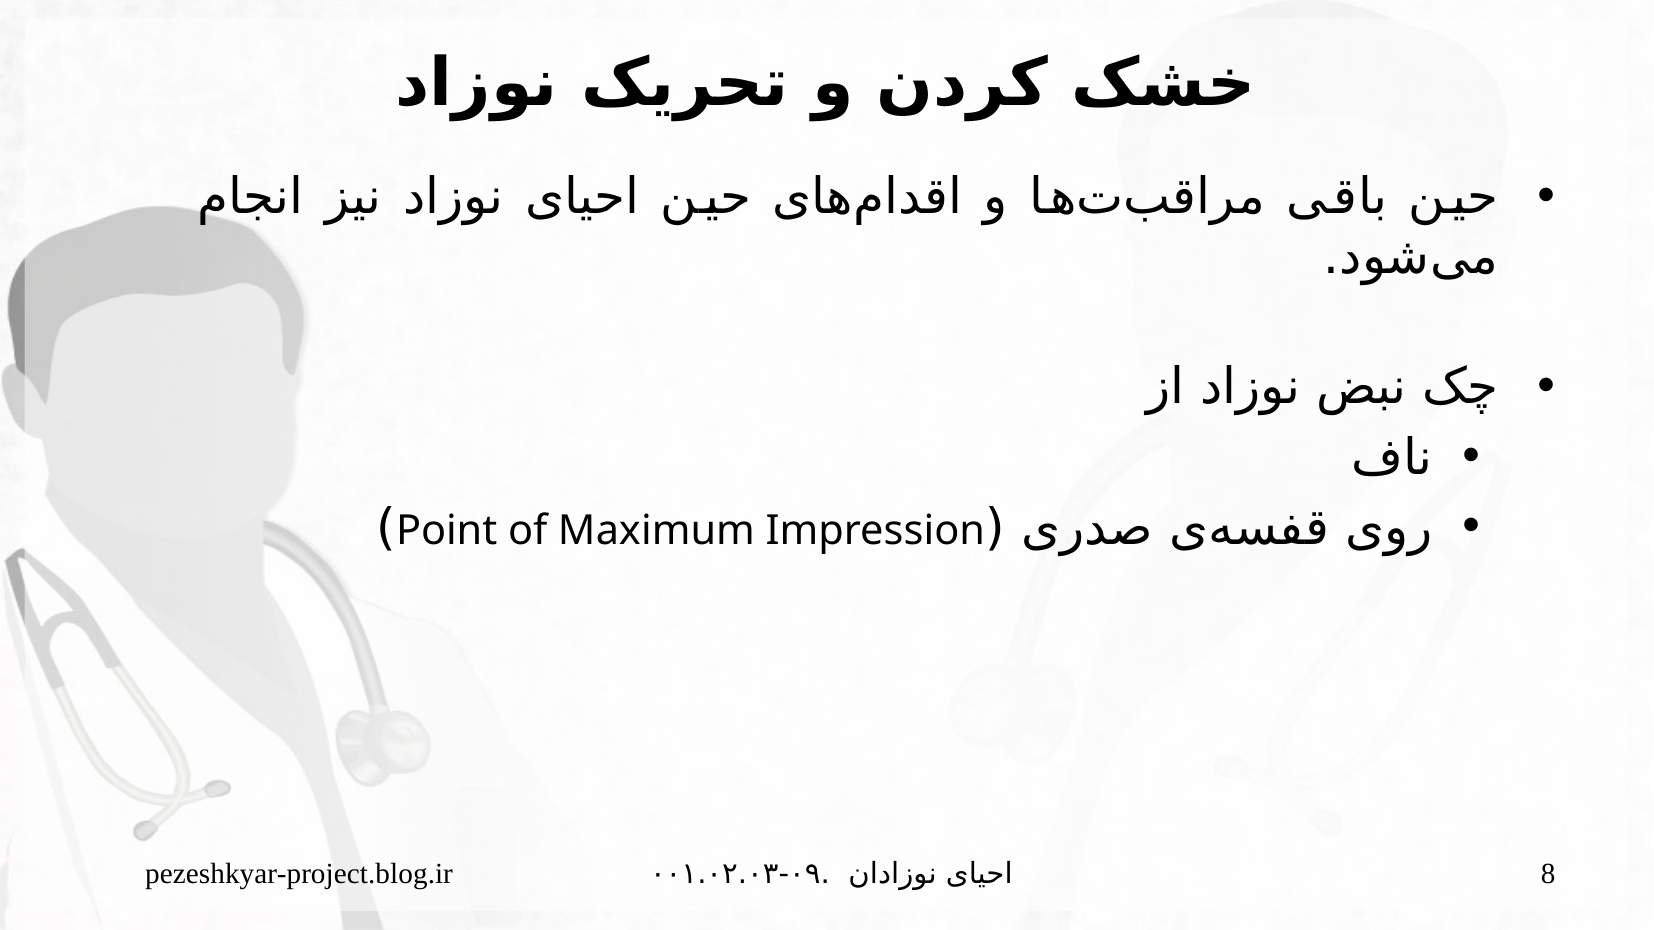

# خشک کردن و تحریک نوزاد
حین باقی مراقب‌ت‌ها و اقدام‌های حین احیای نوزاد نیز انجام می‌شود.
چک نبض نوزاد از
ناف
روی قفسه‌ی صدری (Point of Maximum Impression)
pezeshkyar-project.blog.ir
۰۰۱.۰۲.۰۳-۰۹. احیای نوزادان
8